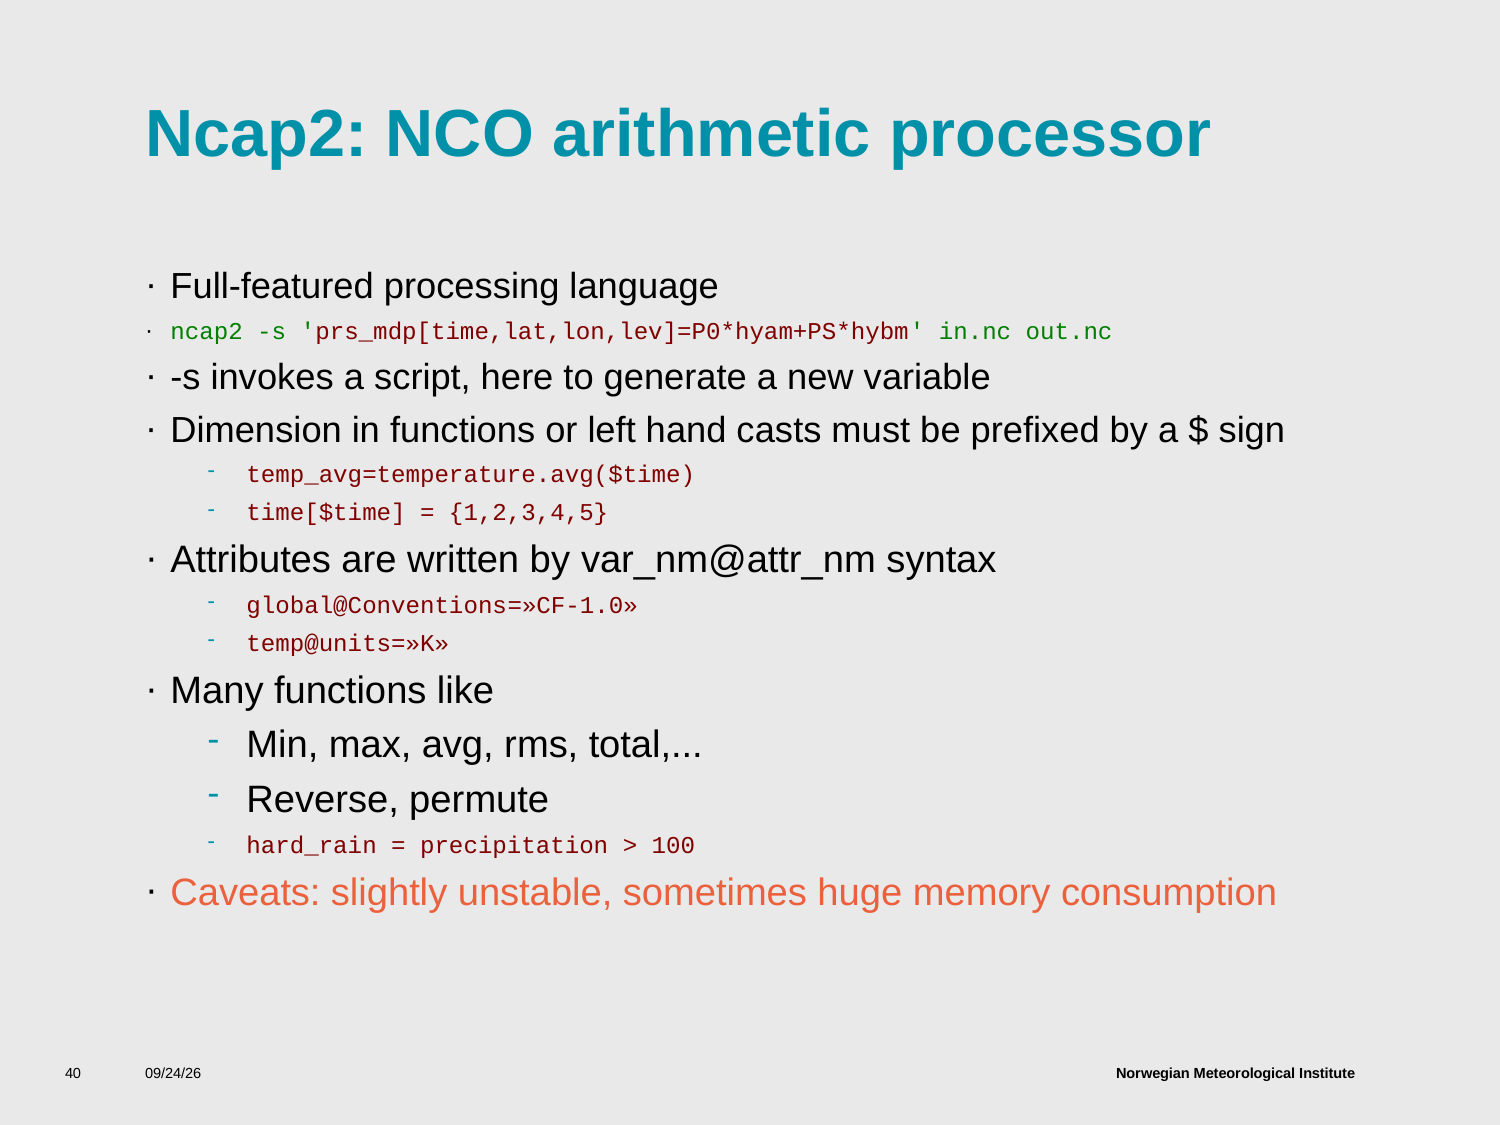

# Ncap2: NCO arithmetic processor
Full-featured processing language
ncap2 -s 'prs_mdp[time,lat,lon,lev]=P0*hyam+PS*hybm' in.nc out.nc
-s invokes a script, here to generate a new variable
Dimension in functions or left hand casts must be prefixed by a $ sign
temp_avg=temperature.avg($time)
time[$time] = {1,2,3,4,5}
Attributes are written by var_nm@attr_nm syntax
global@Conventions=»CF-1.0»
temp@units=»K»
Many functions like
Min, max, avg, rms, total,...
Reverse, permute
hard_rain = precipitation > 100
Caveats: slightly unstable, sometimes huge memory consumption